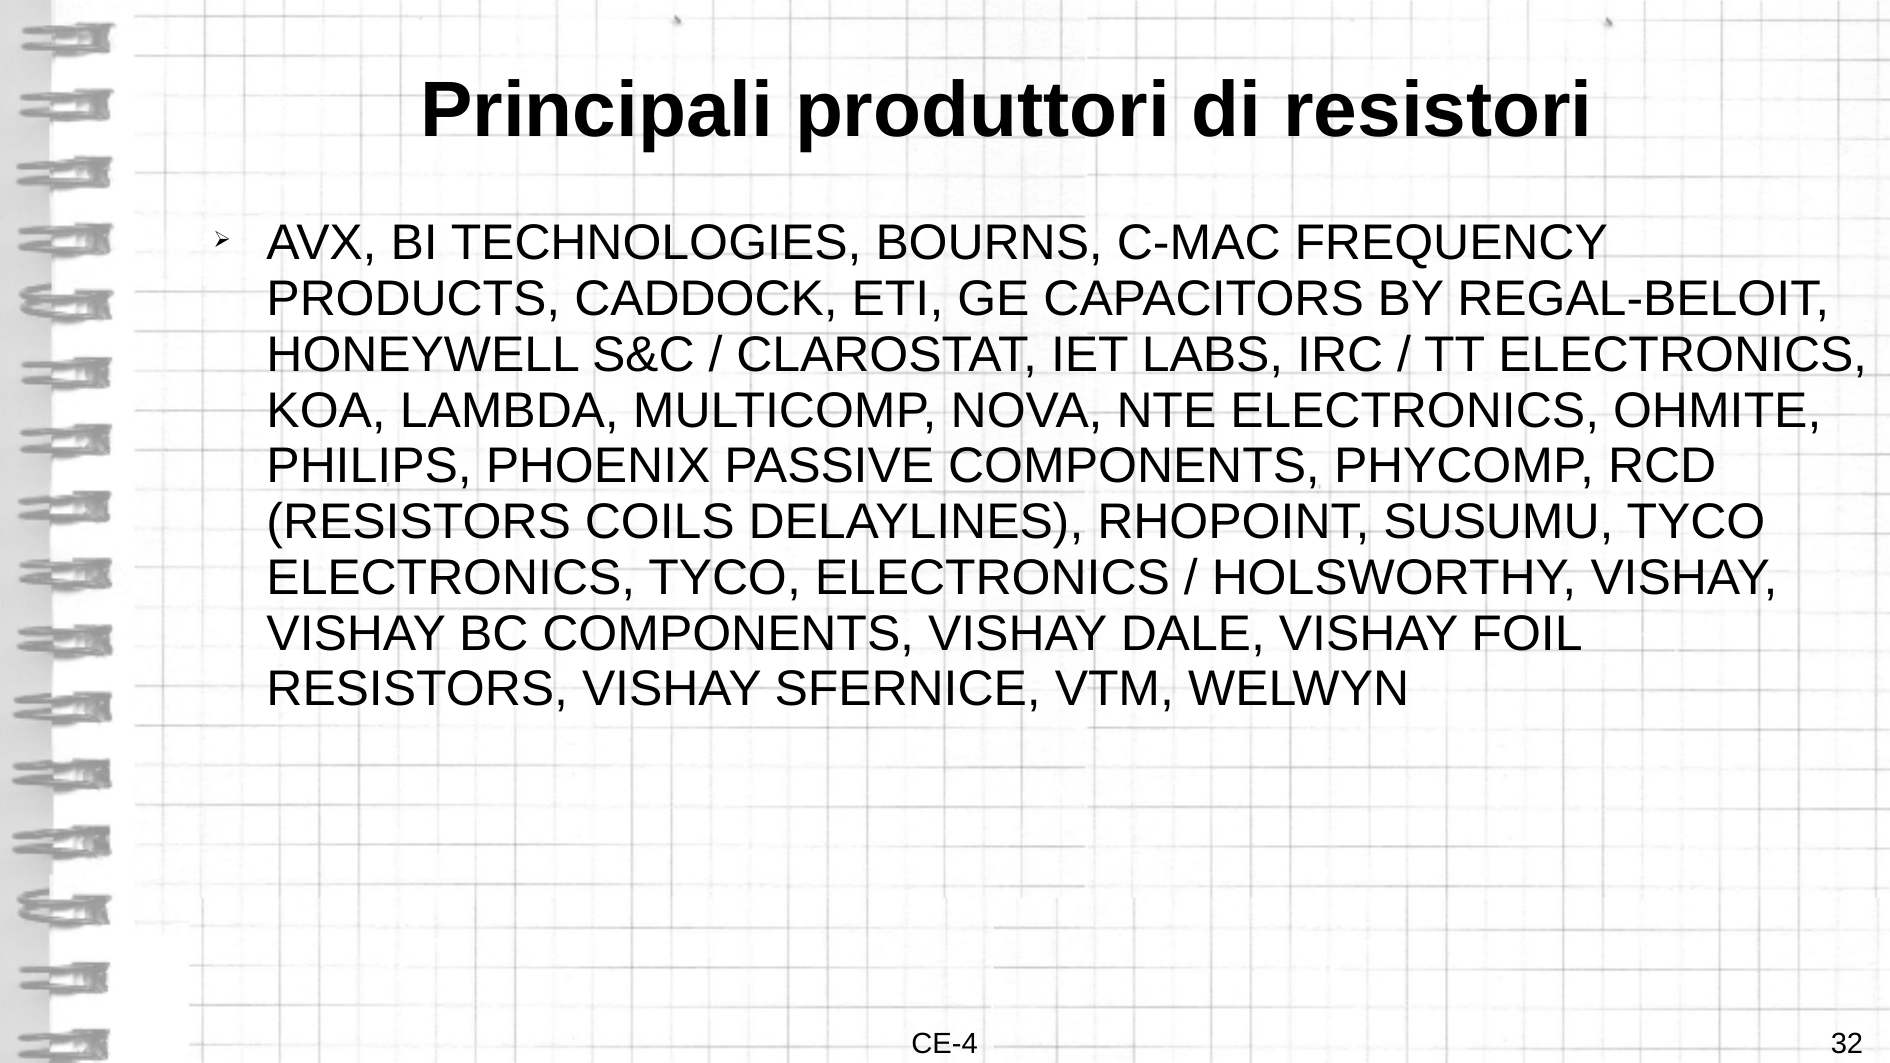

# Principali produttori di resistori
AVX, BI TECHNOLOGIES, BOURNS, C-MAC FREQUENCY PRODUCTS, CADDOCK, ETI, GE CAPACITORS BY REGAL-BELOIT, HONEYWELL S&C / CLAROSTAT, IET LABS, IRC / TT ELECTRONICS, KOA, LAMBDA, MULTICOMP, NOVA, NTE ELECTRONICS, OHMITE, PHILIPS, PHOENIX PASSIVE COMPONENTS, PHYCOMP, RCD (RESISTORS COILS DELAYLINES), RHOPOINT, SUSUMU, TYCO ELECTRONICS, TYCO, ELECTRONICS / HOLSWORTHY, VISHAY, VISHAY BC COMPONENTS, VISHAY DALE, VISHAY FOIL RESISTORS, VISHAY SFERNICE, VTM, WELWYN
CE-4
32